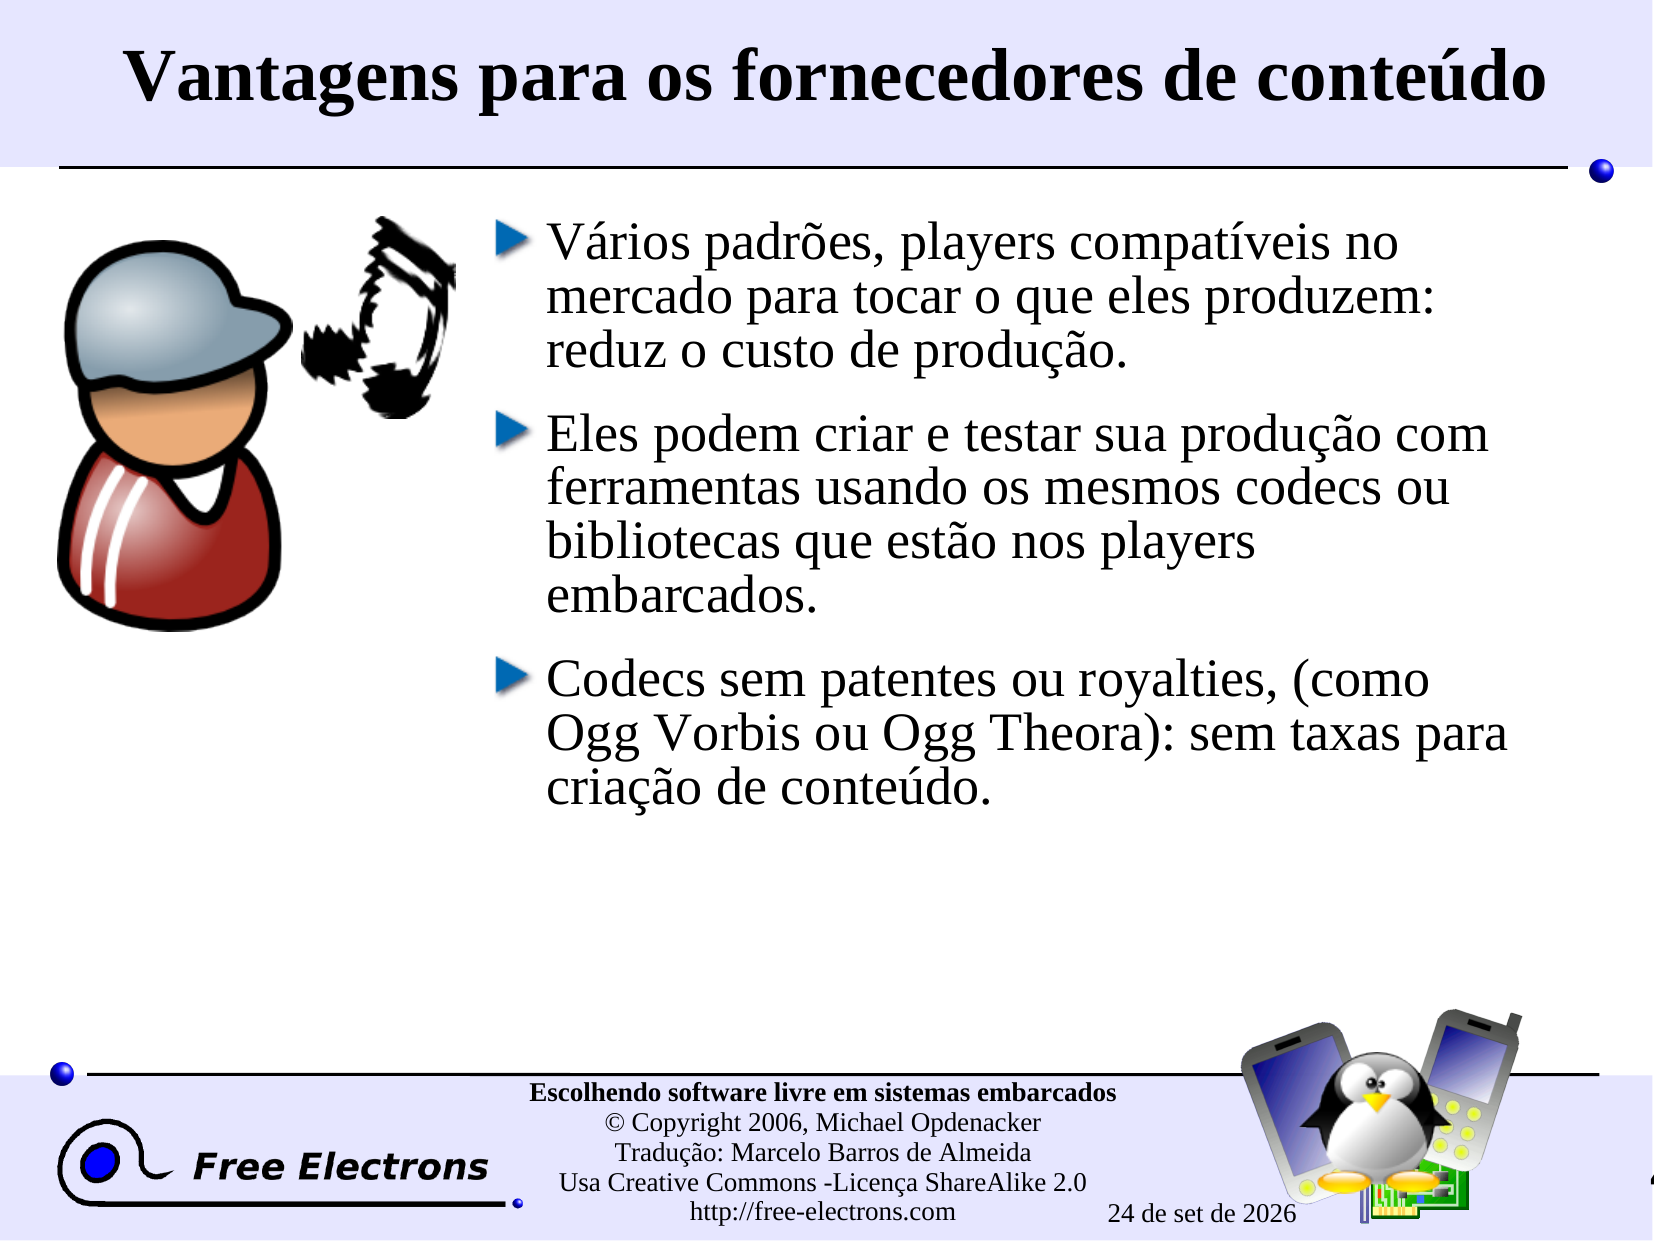

# Vantagens para os fornecedores de conteúdo
Vários padrões, players compatíveis no mercado para tocar o que eles produzem: reduz o custo de produção.
Eles podem criar e testar sua produção com ferramentas usando os mesmos codecs ou bibliotecas que estão nos players embarcados.
Codecs sem patentes ou royalties, (como Ogg Vorbis ou Ogg Theora): sem taxas para criação de conteúdo.